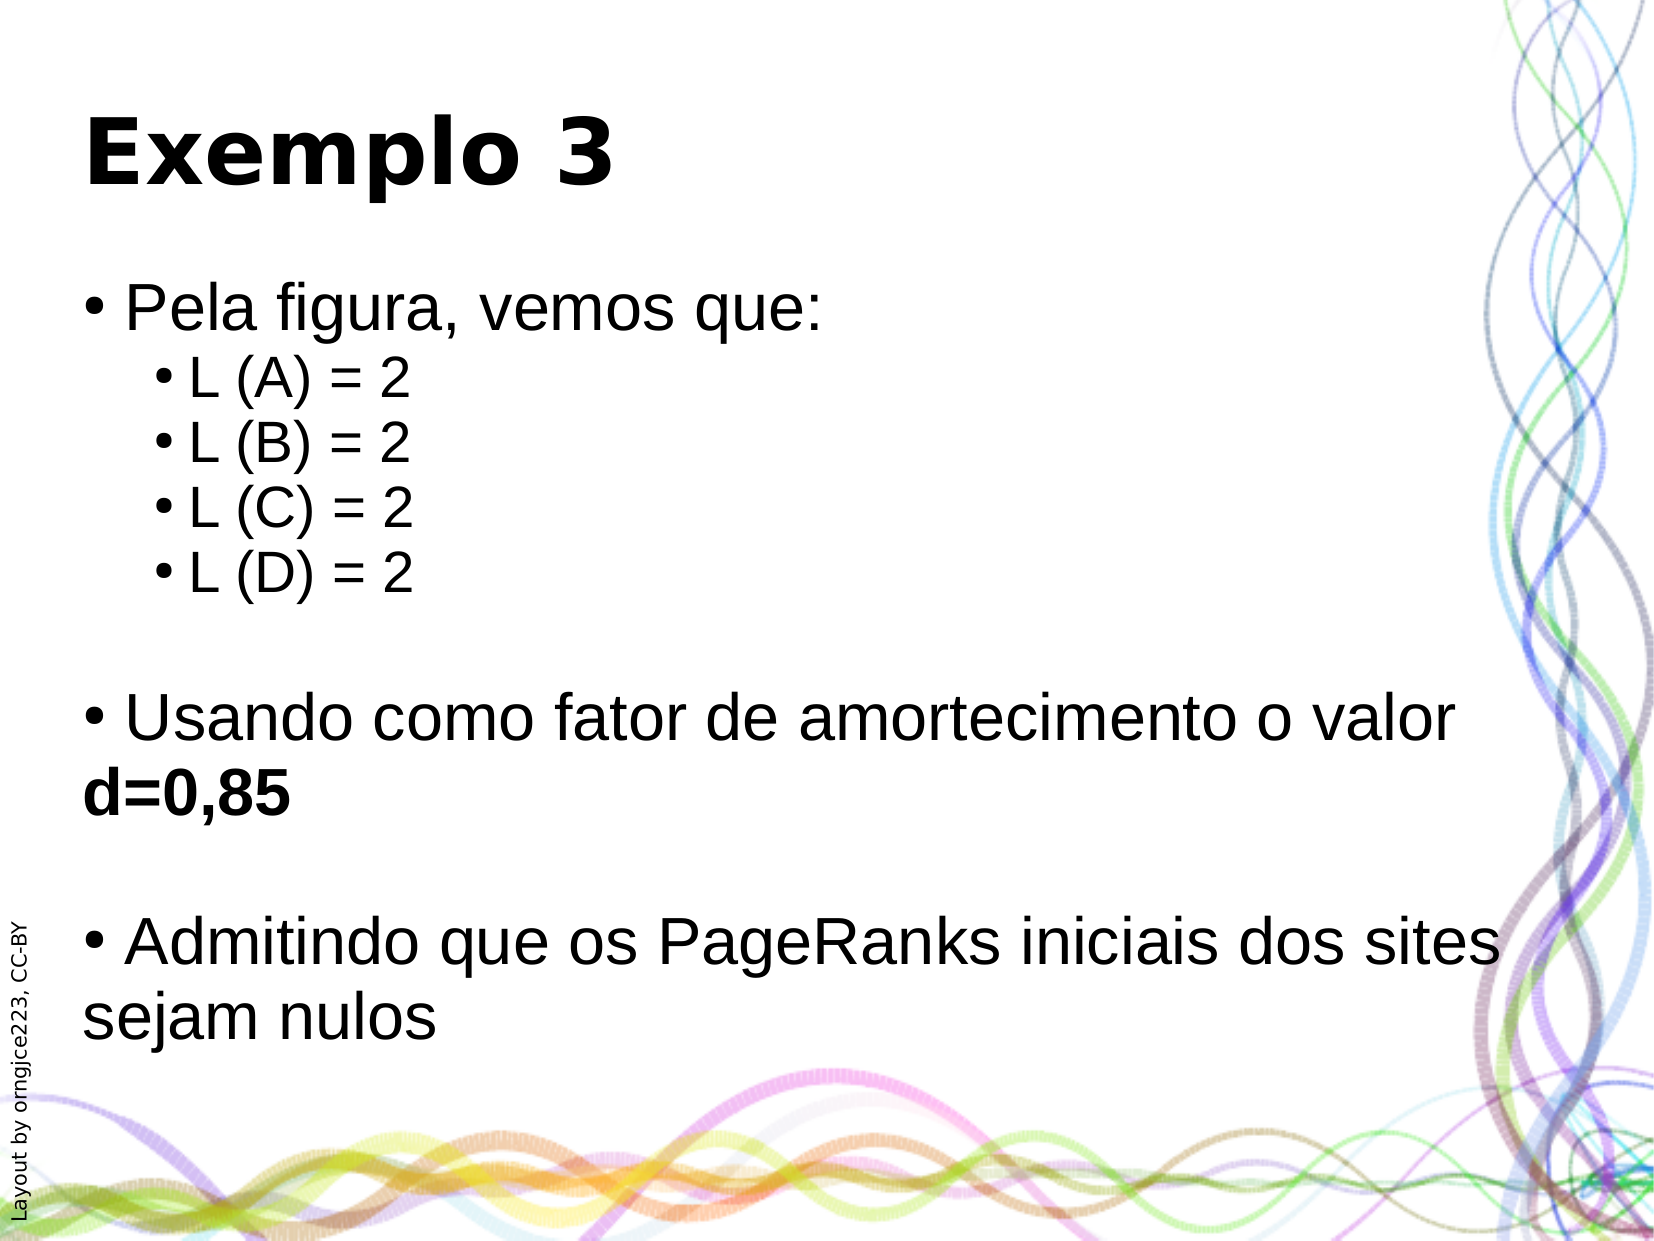

# Exemplo 3
 Pela figura, vemos que:
L (A) = 2
L (B) = 2
L (C) = 2
L (D) = 2
 Usando como fator de amortecimento o valor d=0,85
 Admitindo que os PageRanks iniciais dos sites sejam nulos